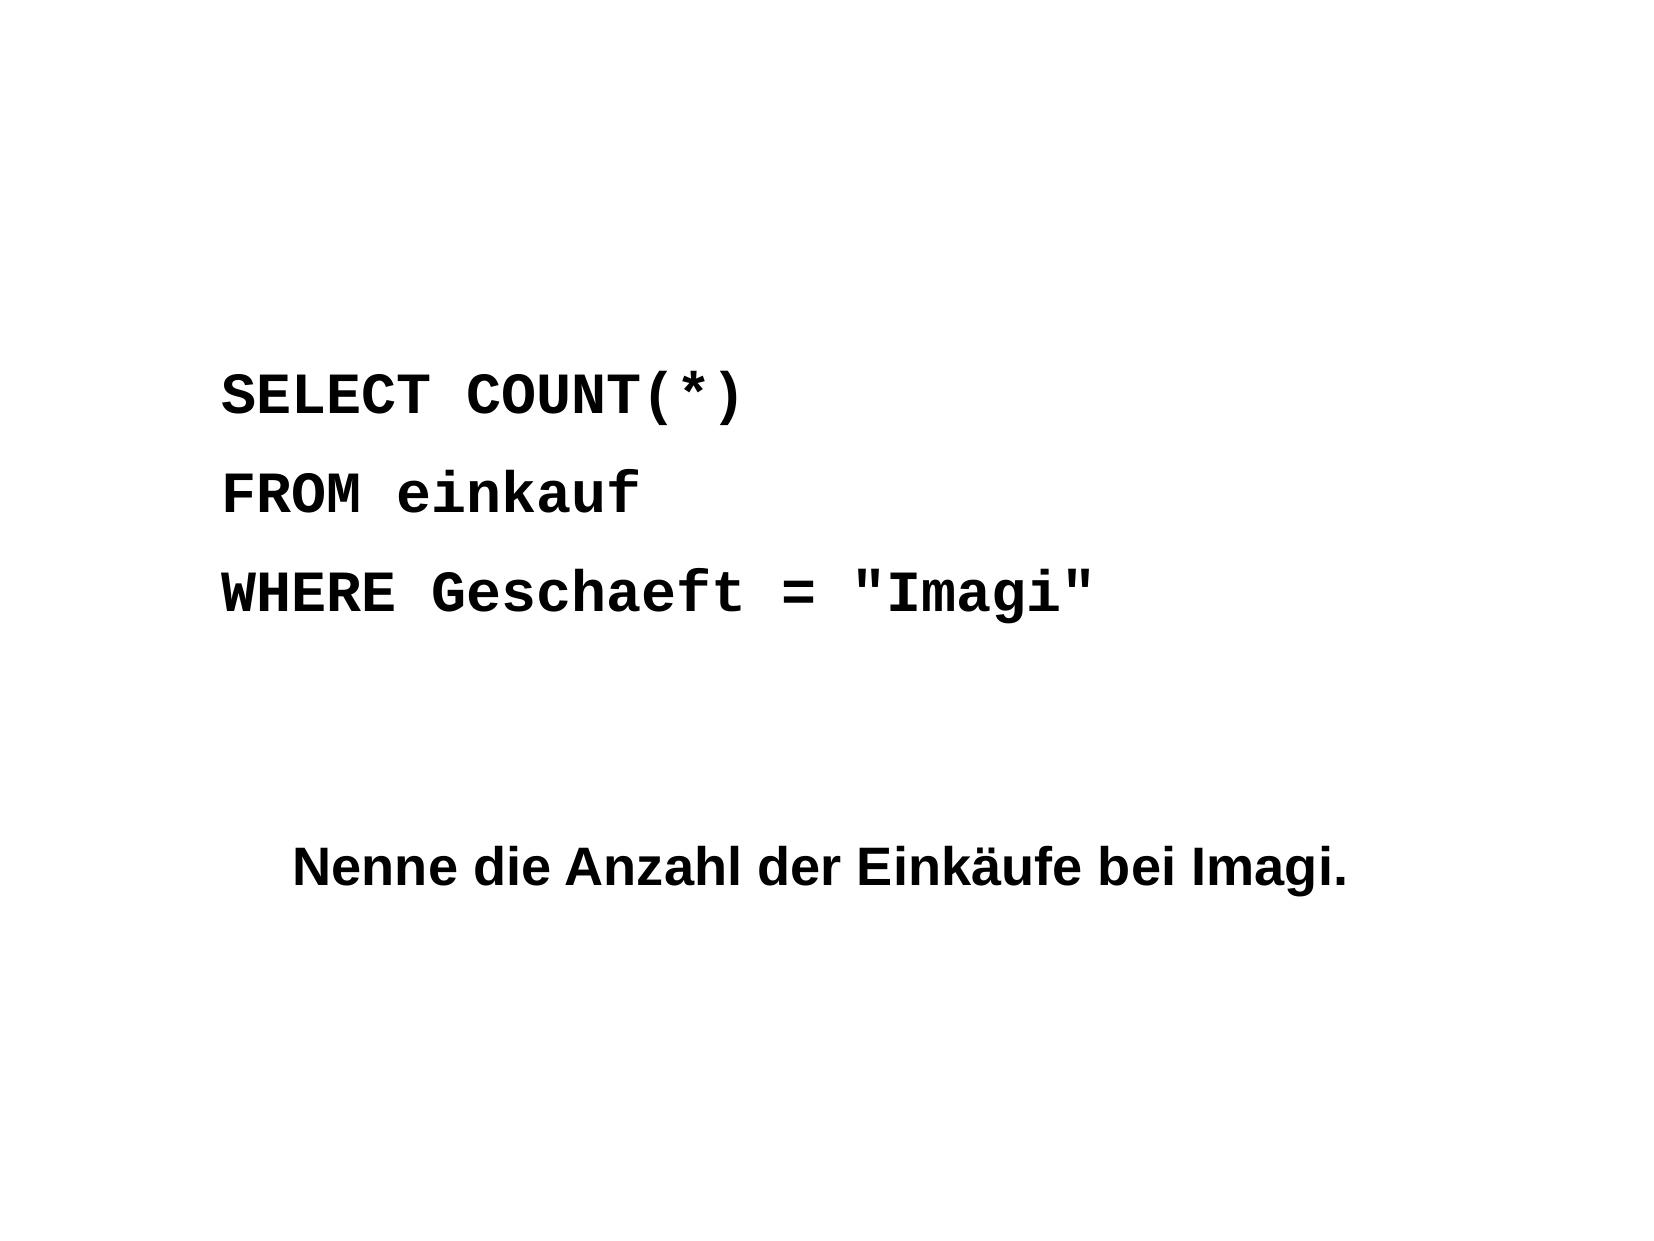

SELECT COUNT(*)
FROM einkauf
WHERE Geschaeft = "Imagi"
# Nenne die Anzahl der Einkäufe bei Imagi.